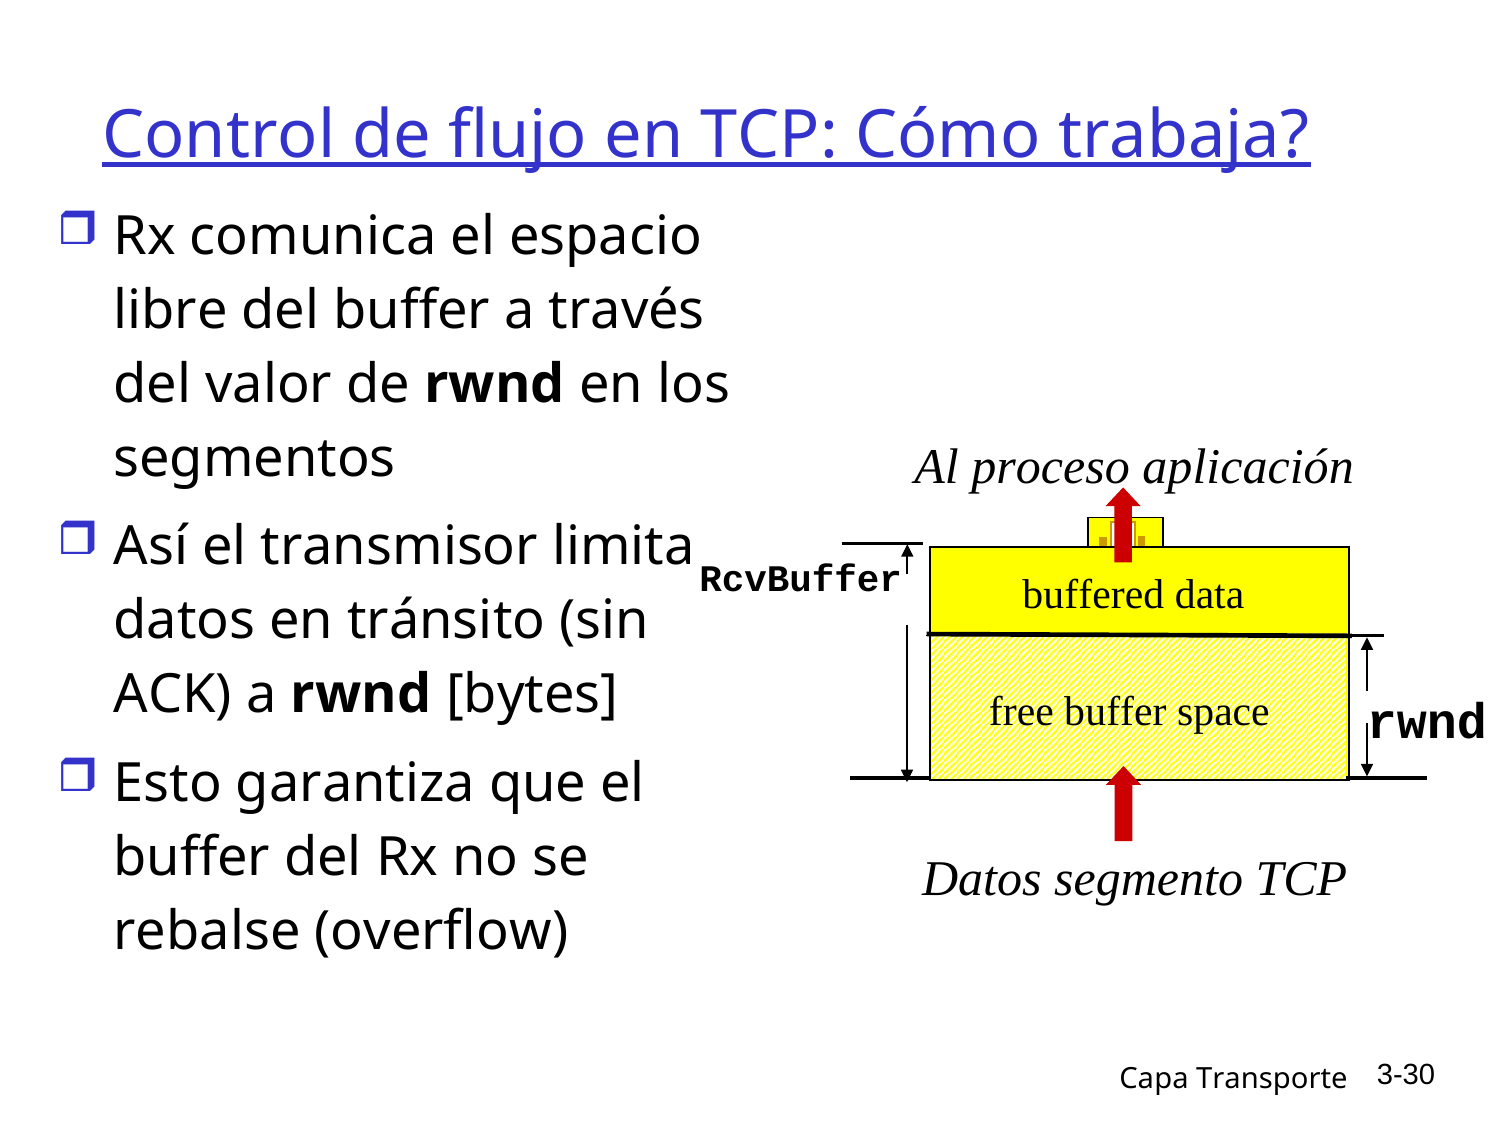

# Control de flujo en TCP: Cómo trabaja?
Rx comunica el espacio libre del buffer a través del valor de rwnd en los segmentos
Así el transmisor limita datos en tránsito (sin ACK) a rwnd [bytes]
Esto garantiza que el buffer del Rx no se rebalse (overflow)
Al proceso aplicación
buffered data
free buffer space
RcvBuffer
rwnd
Datos segmento TCP
30